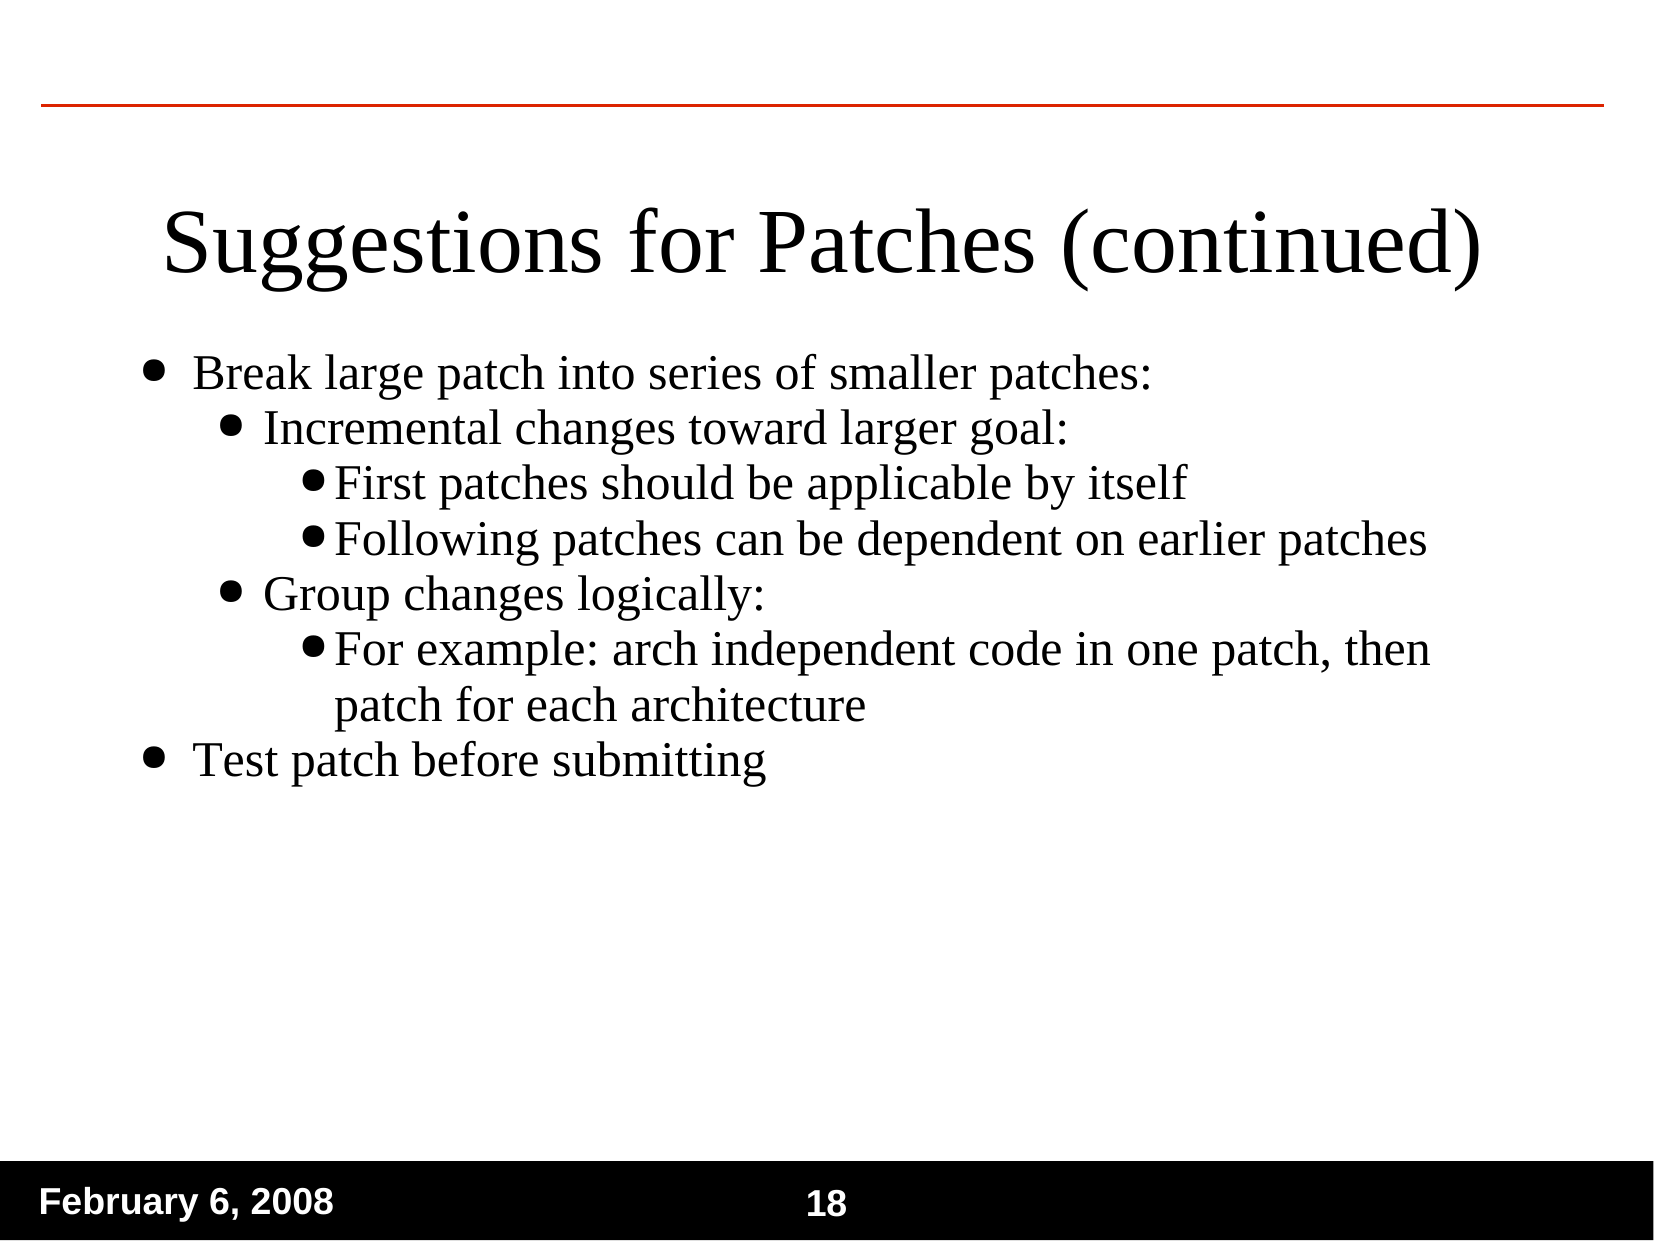

# Suggestions for Patches (continued)
Break large patch into series of smaller patches:
Incremental changes toward larger goal:
First patches should be applicable by itself
Following patches can be dependent on earlier patches
Group changes logically:
For example: arch independent code in one patch, then patch for each architecture
Test patch before submitting